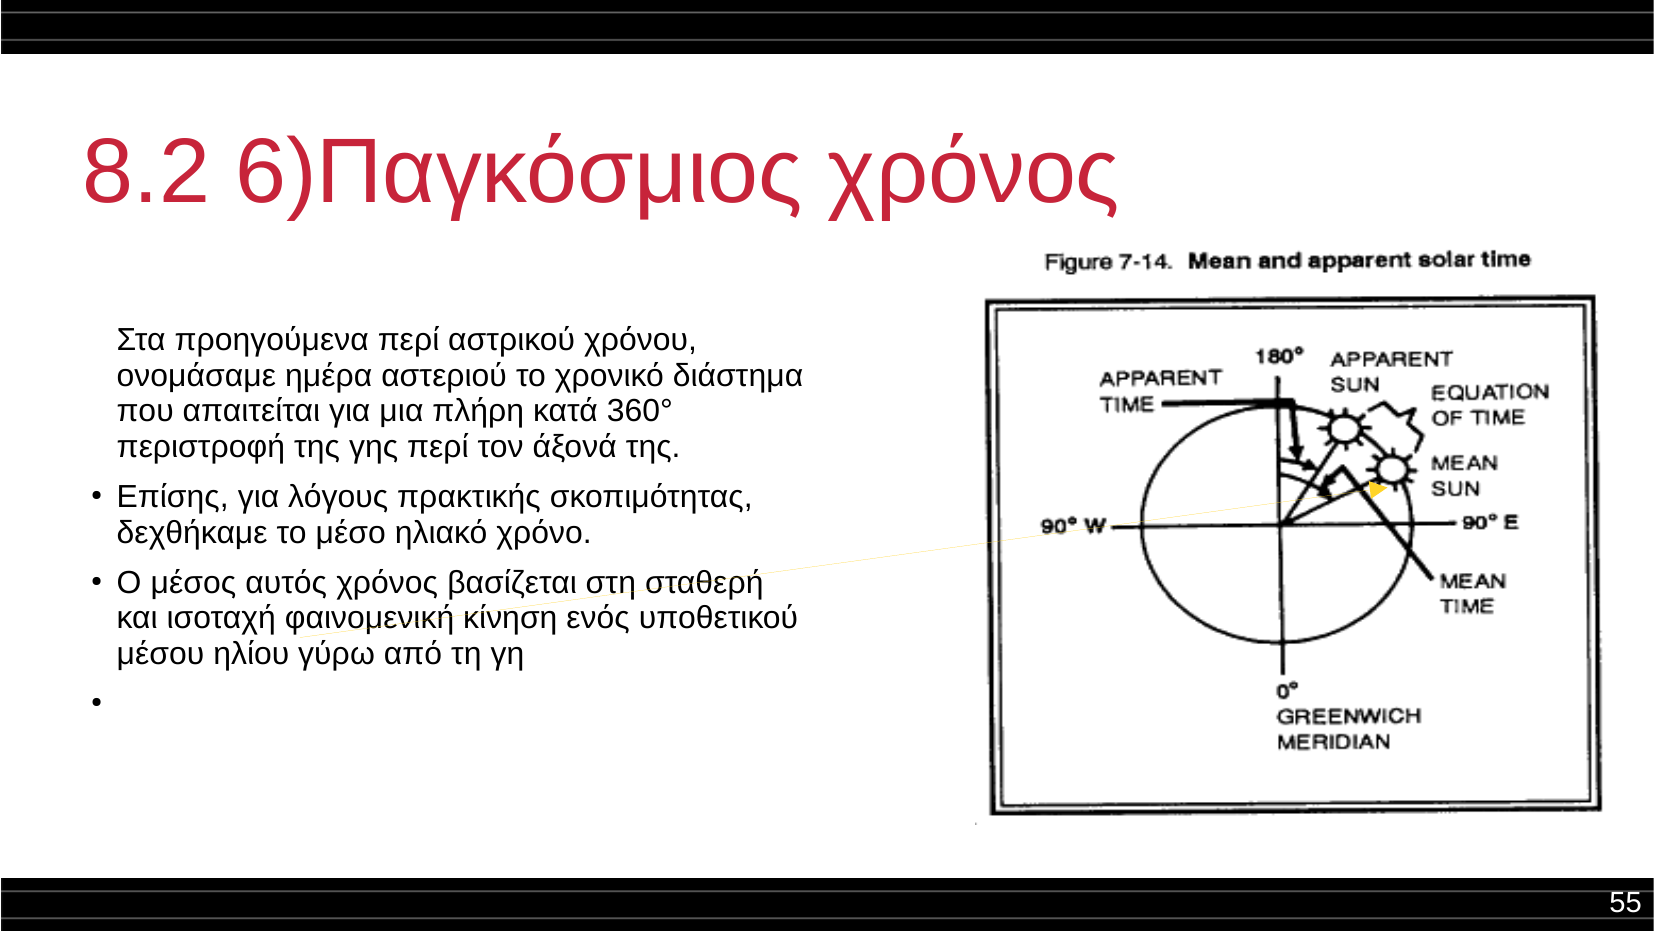

# 8.2 6)Παγκόσμιος χρόνος
Στα προηγούμενα περί αστρικού χρόνου, ονομάσαμε ημέρα αστεριού το χρονικό διάστημα που απαιτείται για μια πλήρη κατά 360° περιστροφή της γης περί τον άξονά της.
Επίσης, για λόγους πρακτικής σκοπιμότητας, δεχθήκαμε το μέσο ηλιακό χρόνο.
Ο μέσος αυτός χρόνος βασίζεται στη σταθερή και ισοταχή φαινομενική κίνηση ενός υποθετικού μέσου ηλίου γύρω από τη γη